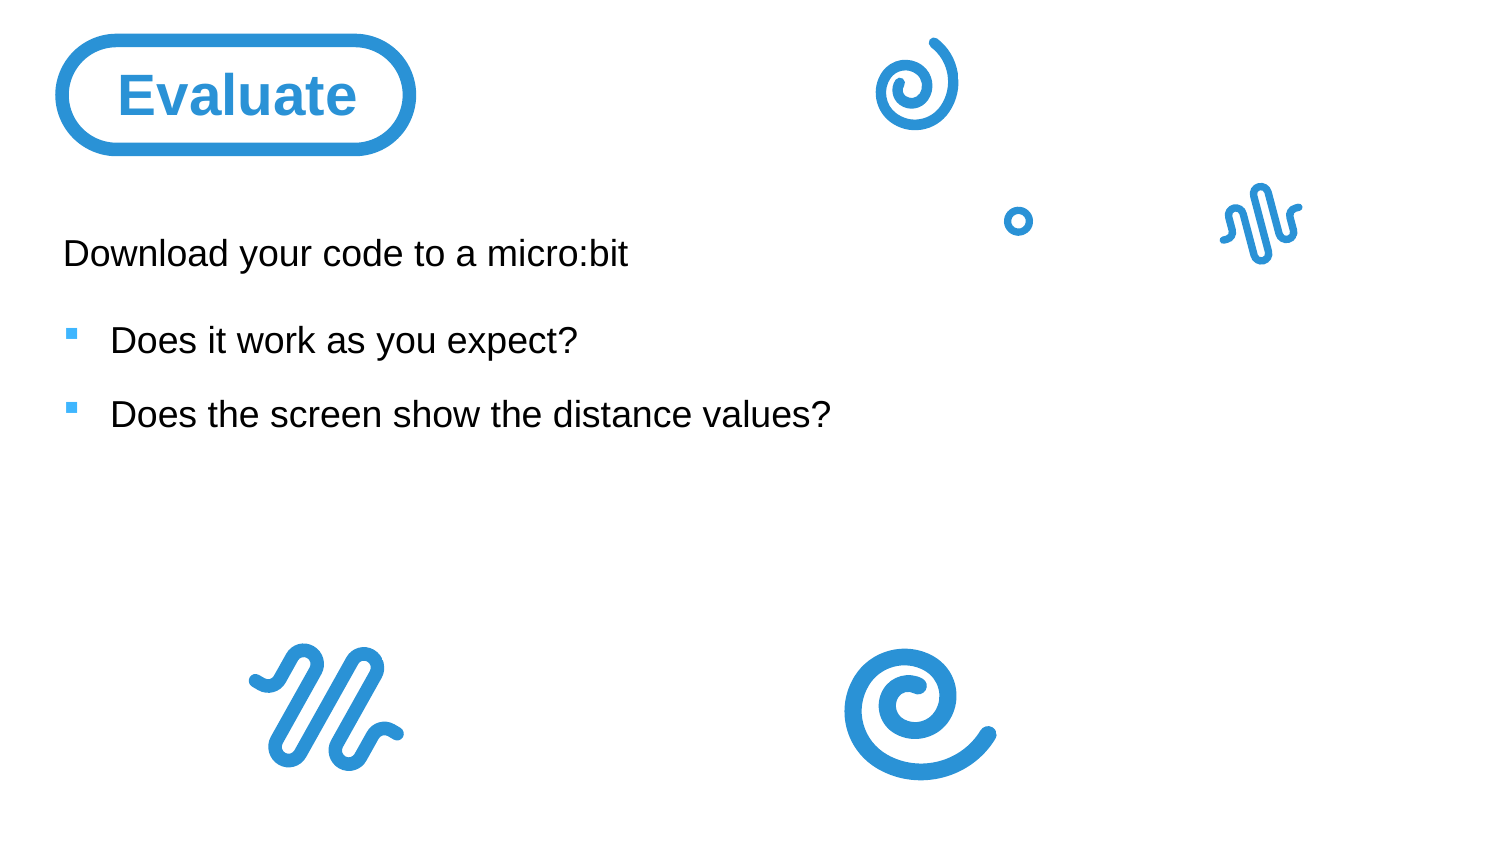

# Evaluate
Download your code to a micro:bit
Does it work as you expect?
Does the screen show the distance values?